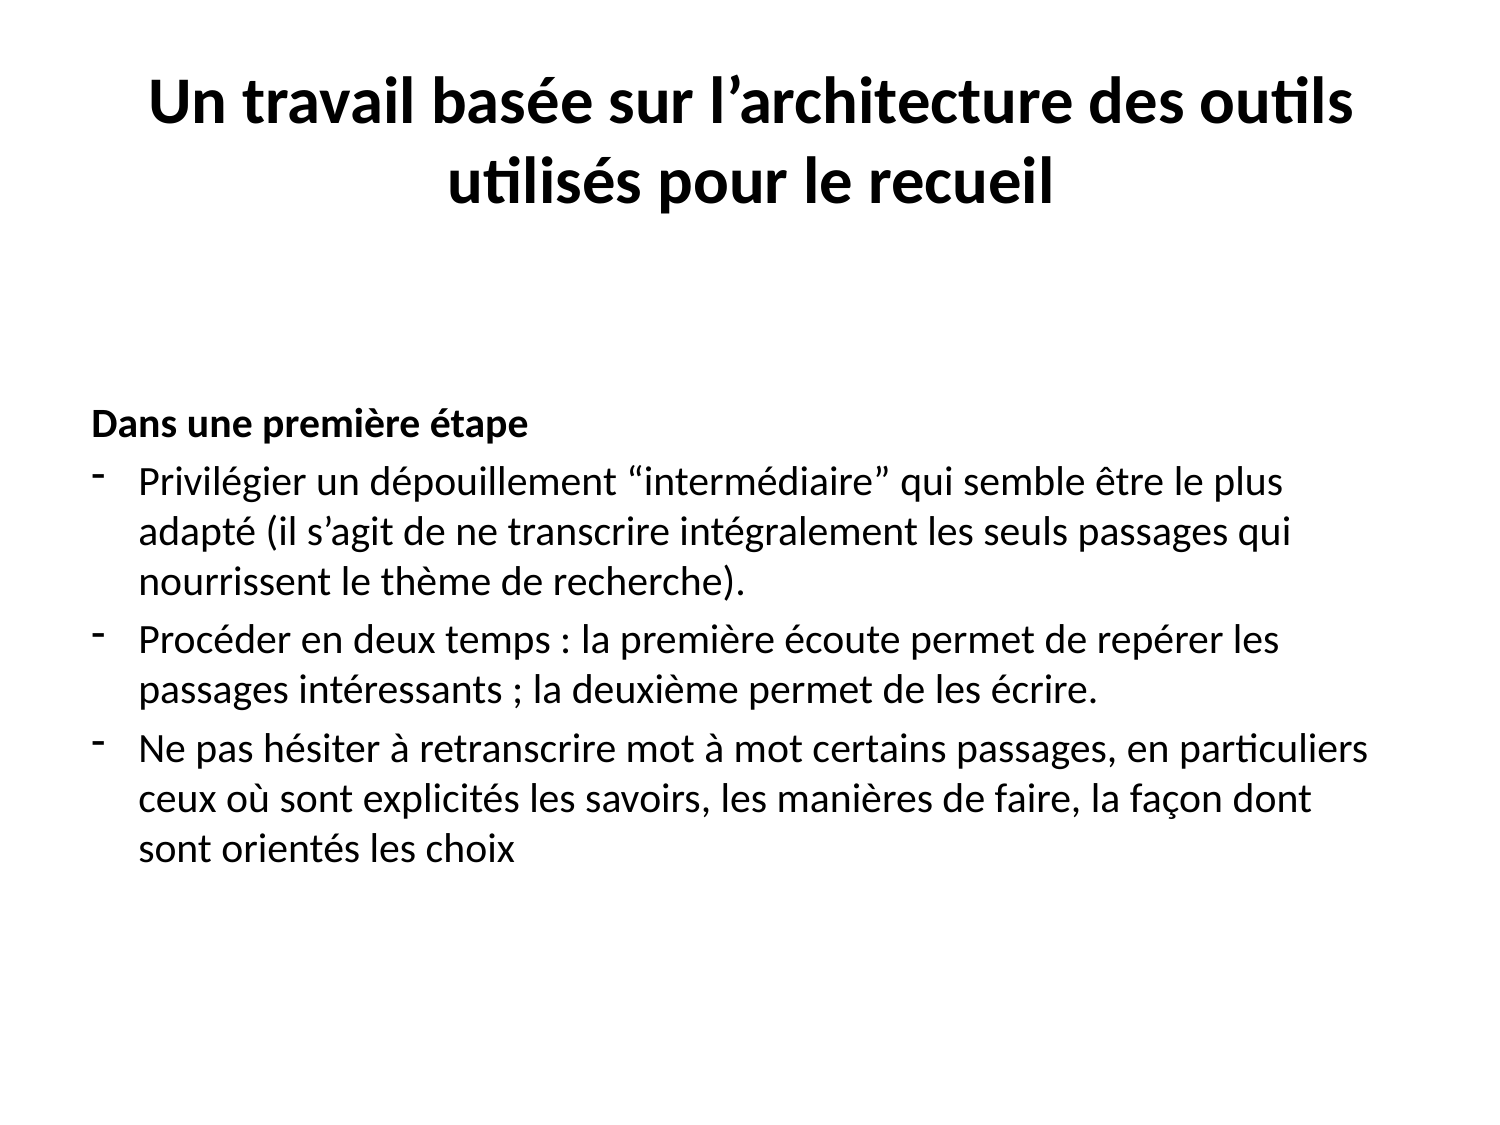

# Un travail basée sur l’architecture des outils utilisés pour le recueil
Dans une première étape
Privilégier un dépouillement “intermédiaire” qui semble être le plus adapté (il s’agit de ne transcrire intégralement les seuls passages qui nourrissent le thème de recherche).
Procéder en deux temps : la première écoute permet de repérer les passages intéressants ; la deuxième permet de les écrire.
Ne pas hésiter à retranscrire mot à mot certains passages, en particuliers ceux où sont explicités les savoirs, les manières de faire, la façon dont sont orientés les choix